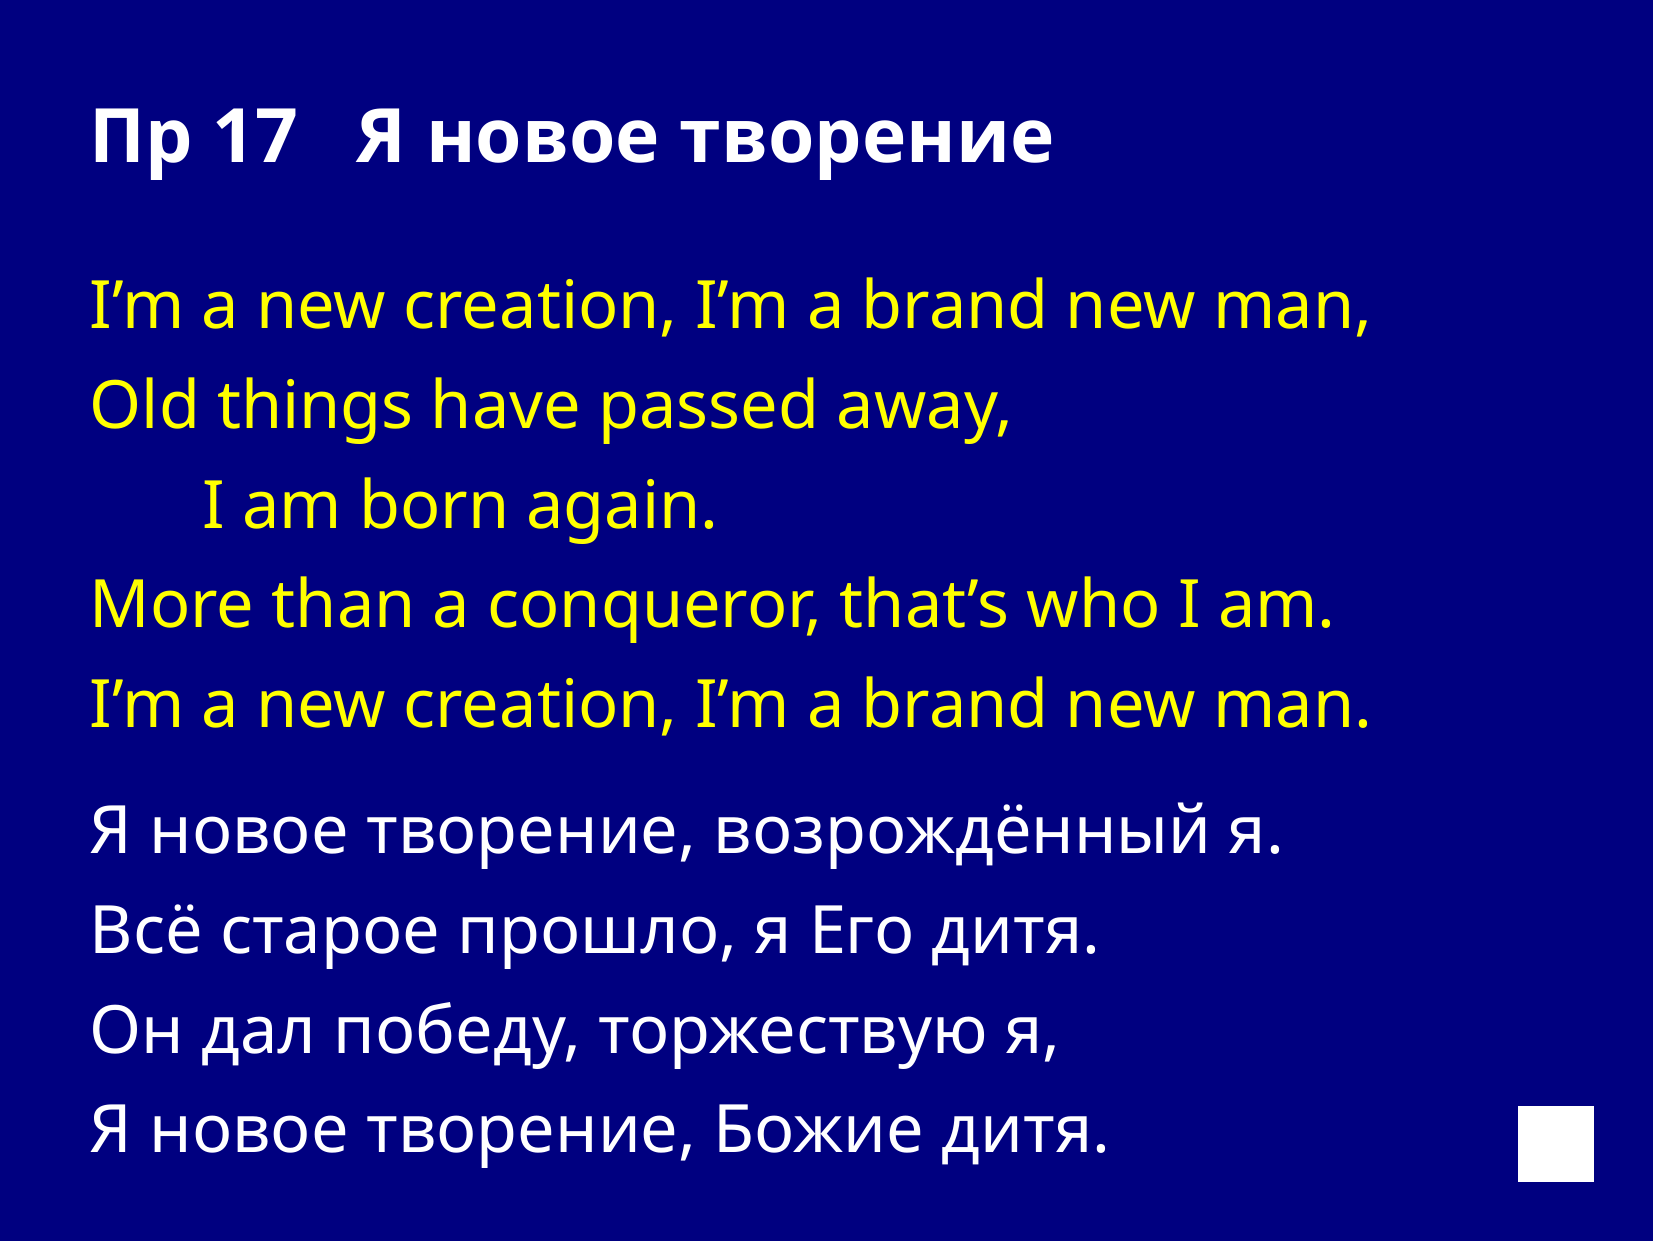

Пр 17 Я новое творение
I’m a new creation, I’m a brand new man,
Old things have passed away,
	I am born again.
More than a conqueror, that’s who I am.
I’m a new creation, I’m a brand new man.
Я новое творение, возрождённый я.
Всё старое прошло, я Его дитя.
Он дал победу, торжествую я,
Я новое творение, Божие дитя.